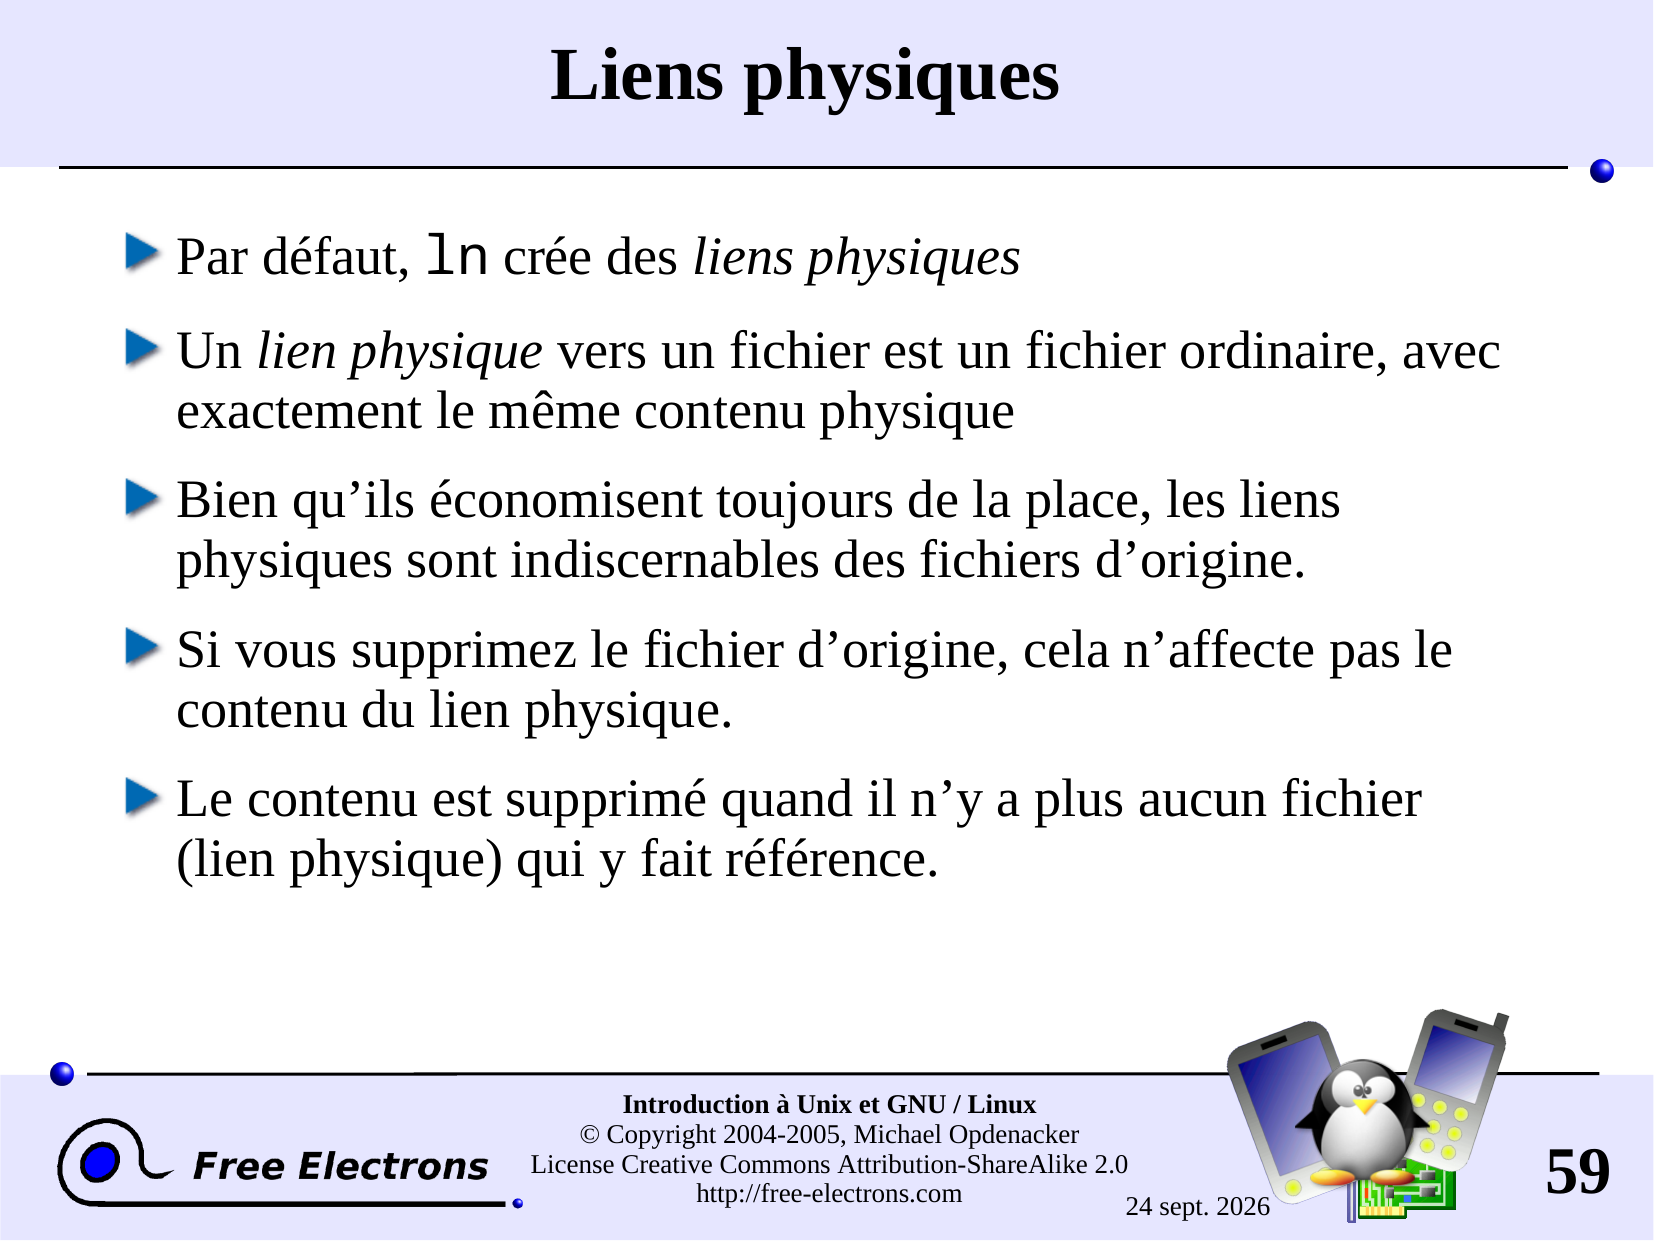

# Liens physiques
Par défaut, ln crée des liens physiques
Un lien physique vers un fichier est un fichier ordinaire, avec exactement le même contenu physique
Bien qu’ils économisent toujours de la place, les liens physiques sont indiscernables des fichiers d’origine.
Si vous supprimez le fichier d’origine, cela n’affecte pas le contenu du lien physique.
Le contenu est supprimé quand il n’y a plus aucun fichier (lien physique) qui y fait référence.